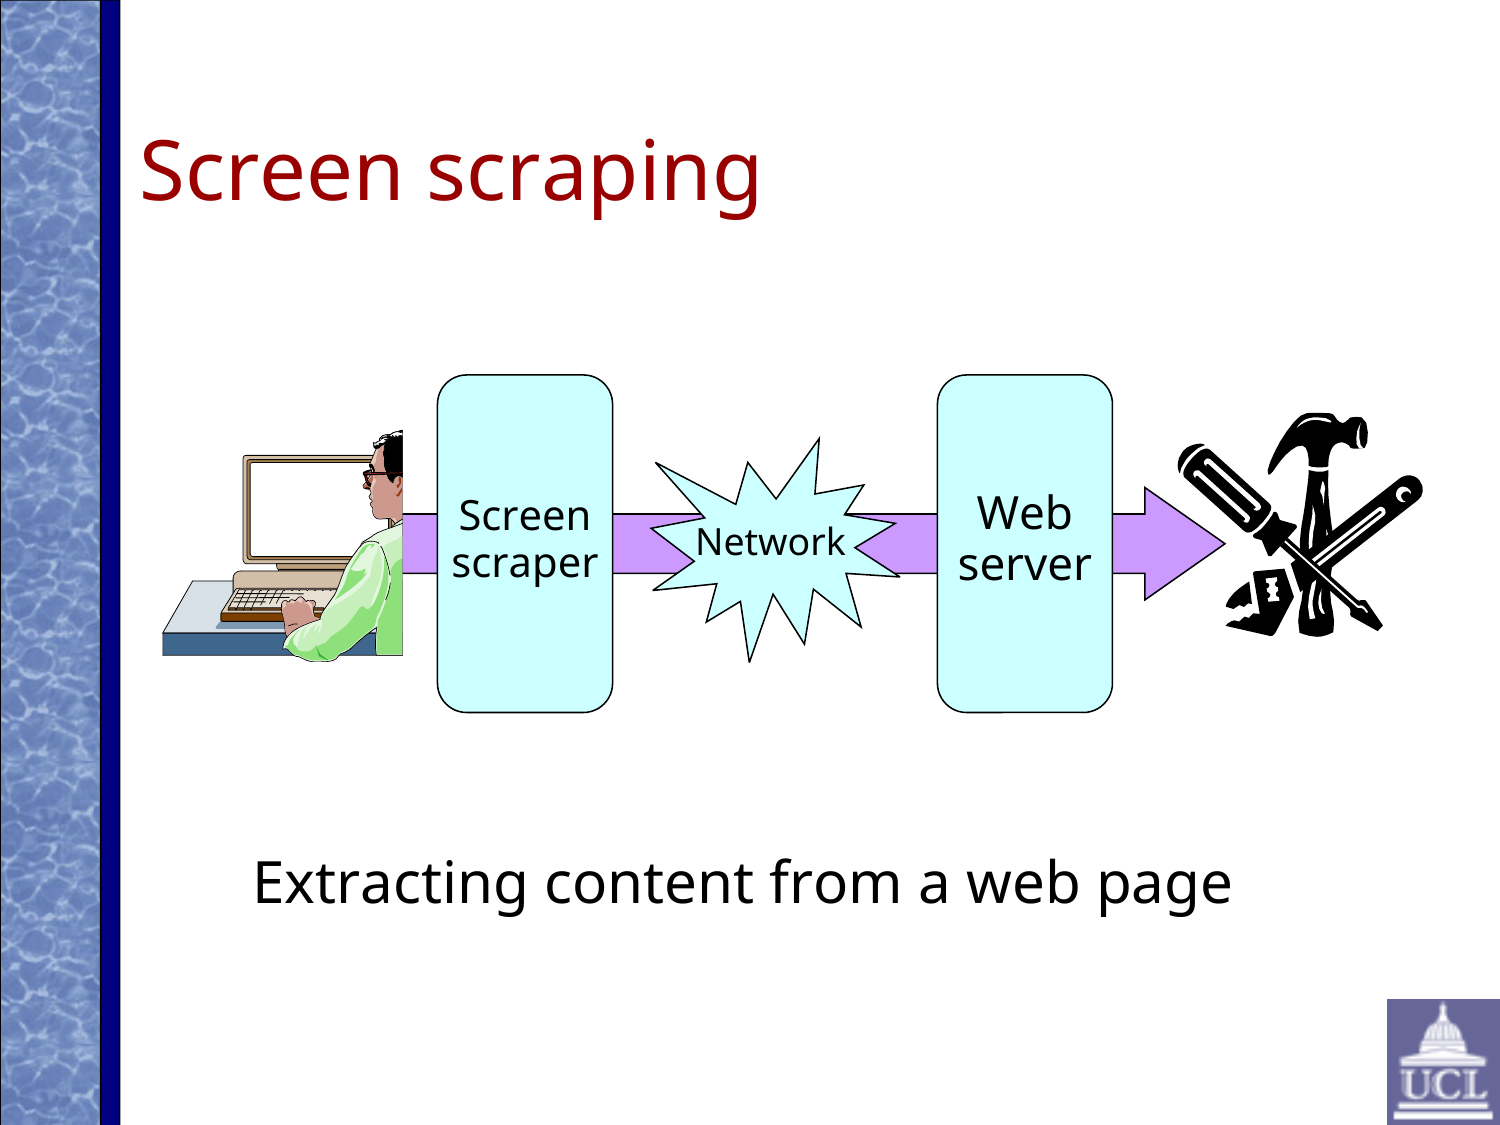

# Screen scraping
Screen
scraper
Web
server
Network
Extracting content from a web page